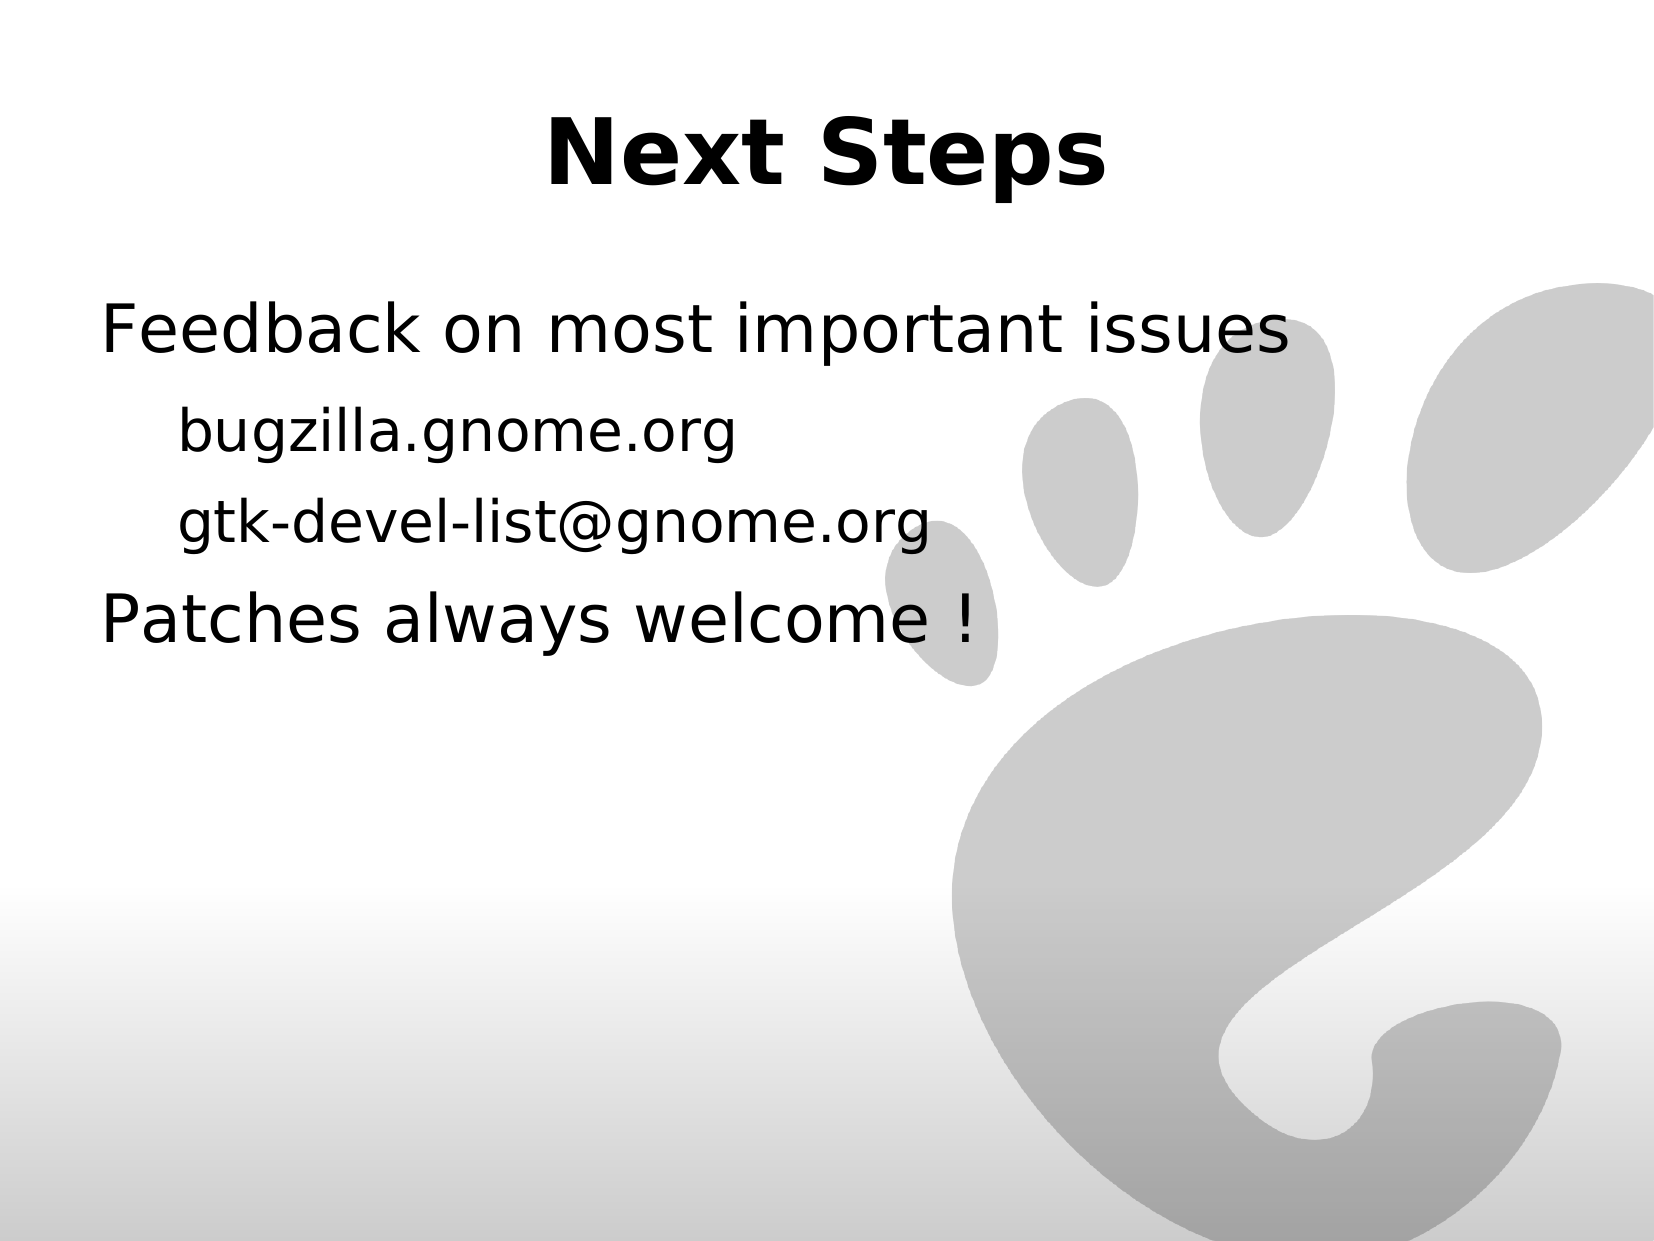

# Next Steps
Feedback on most important issues
bugzilla.gnome.org
gtk-devel-list@gnome.org
Patches always welcome !